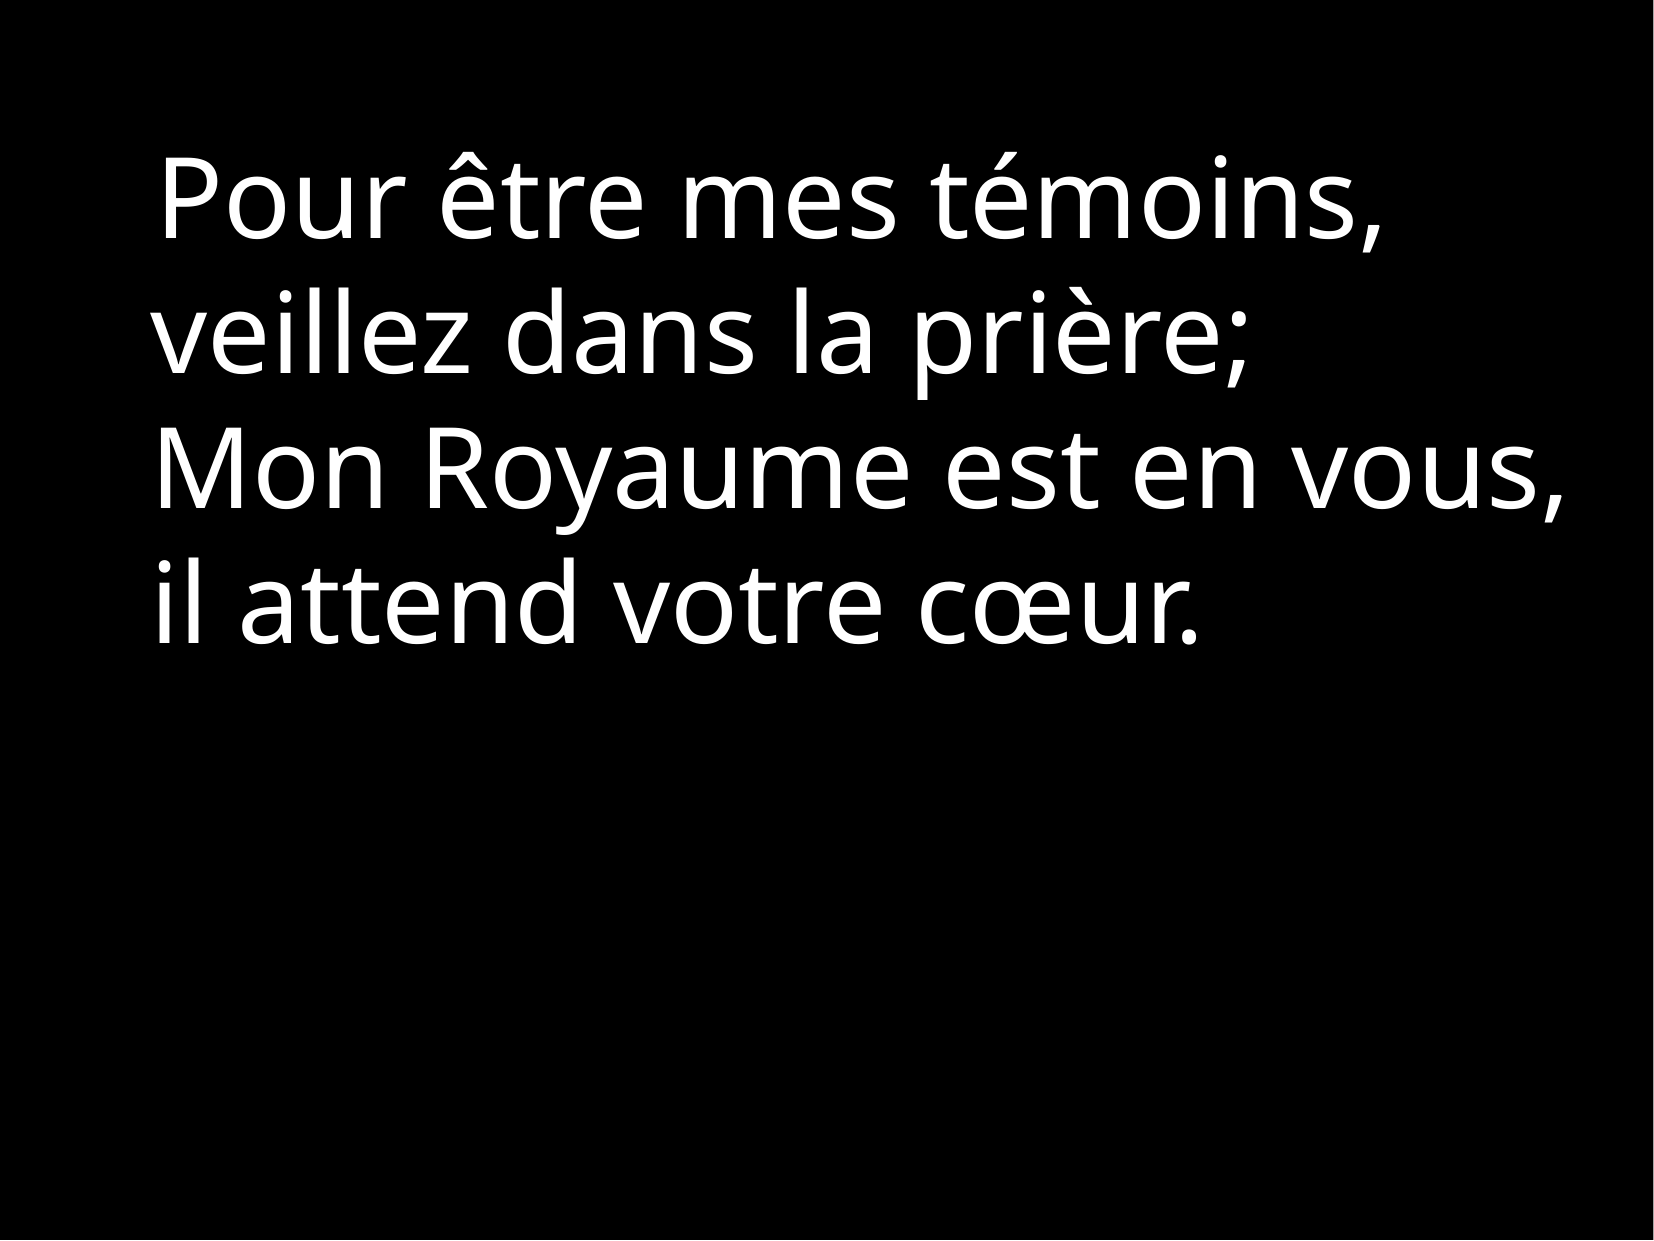

Pour être mes témoins,
veillez dans la prière;
Mon Royaume est en vous,
il attend votre cœur.